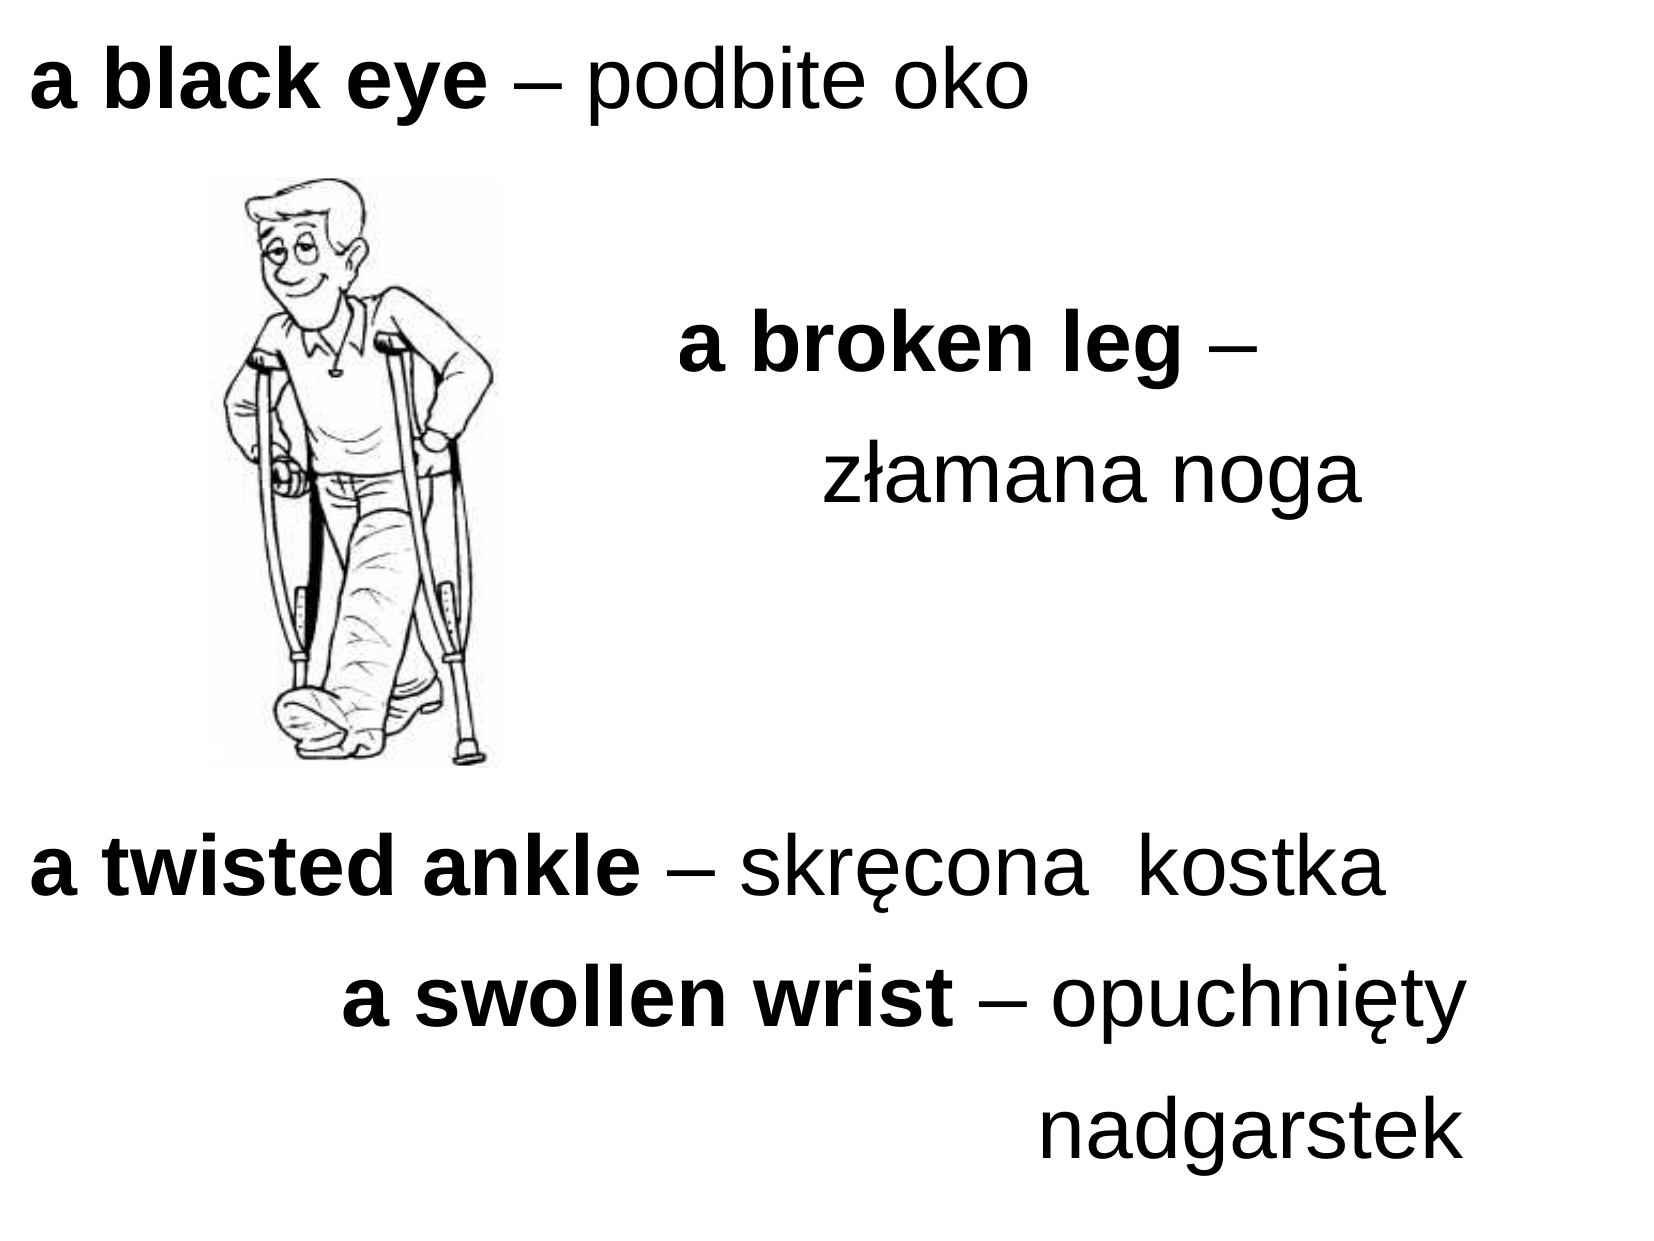

# a black eye – podbite oko
 a broken leg –
 złamana noga
a twisted ankle – skręcona kostka
 a swollen wrist – opuchnięty
 nadgarstek